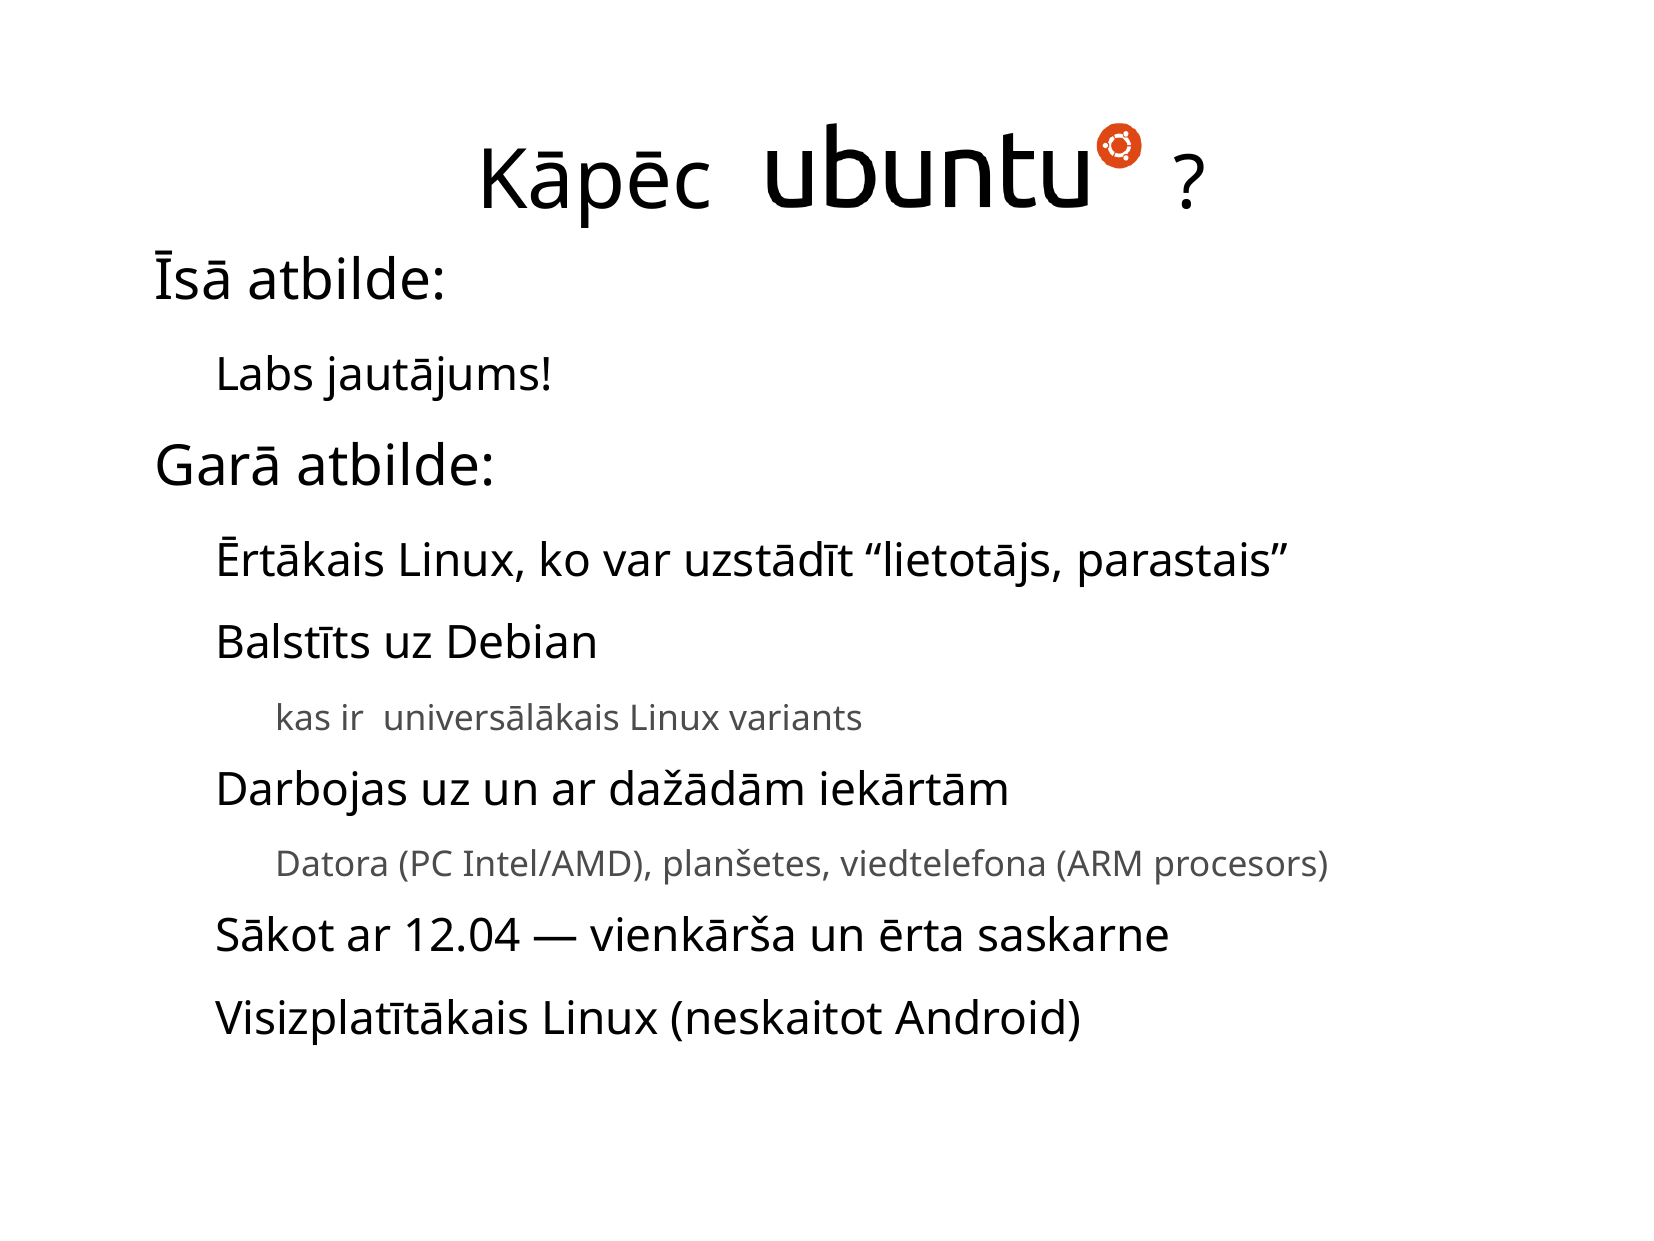

# Kāpēc Ubuntu ?
Īsā atbilde:
Labs jautājums!
Garā atbilde:
Ērtākais Linux, ko var uzstādīt “lietotājs, parastais”
Balstīts uz Debian
kas ir universālākais Linux variants
Darbojas uz un ar dažādām iekārtām
Datora (PC Intel/AMD), planšetes, viedtelefona (ARM procesors)
Sākot ar 12.04 — vienkārša un ērta saskarne
Visizplatītākais Linux (neskaitot Android)